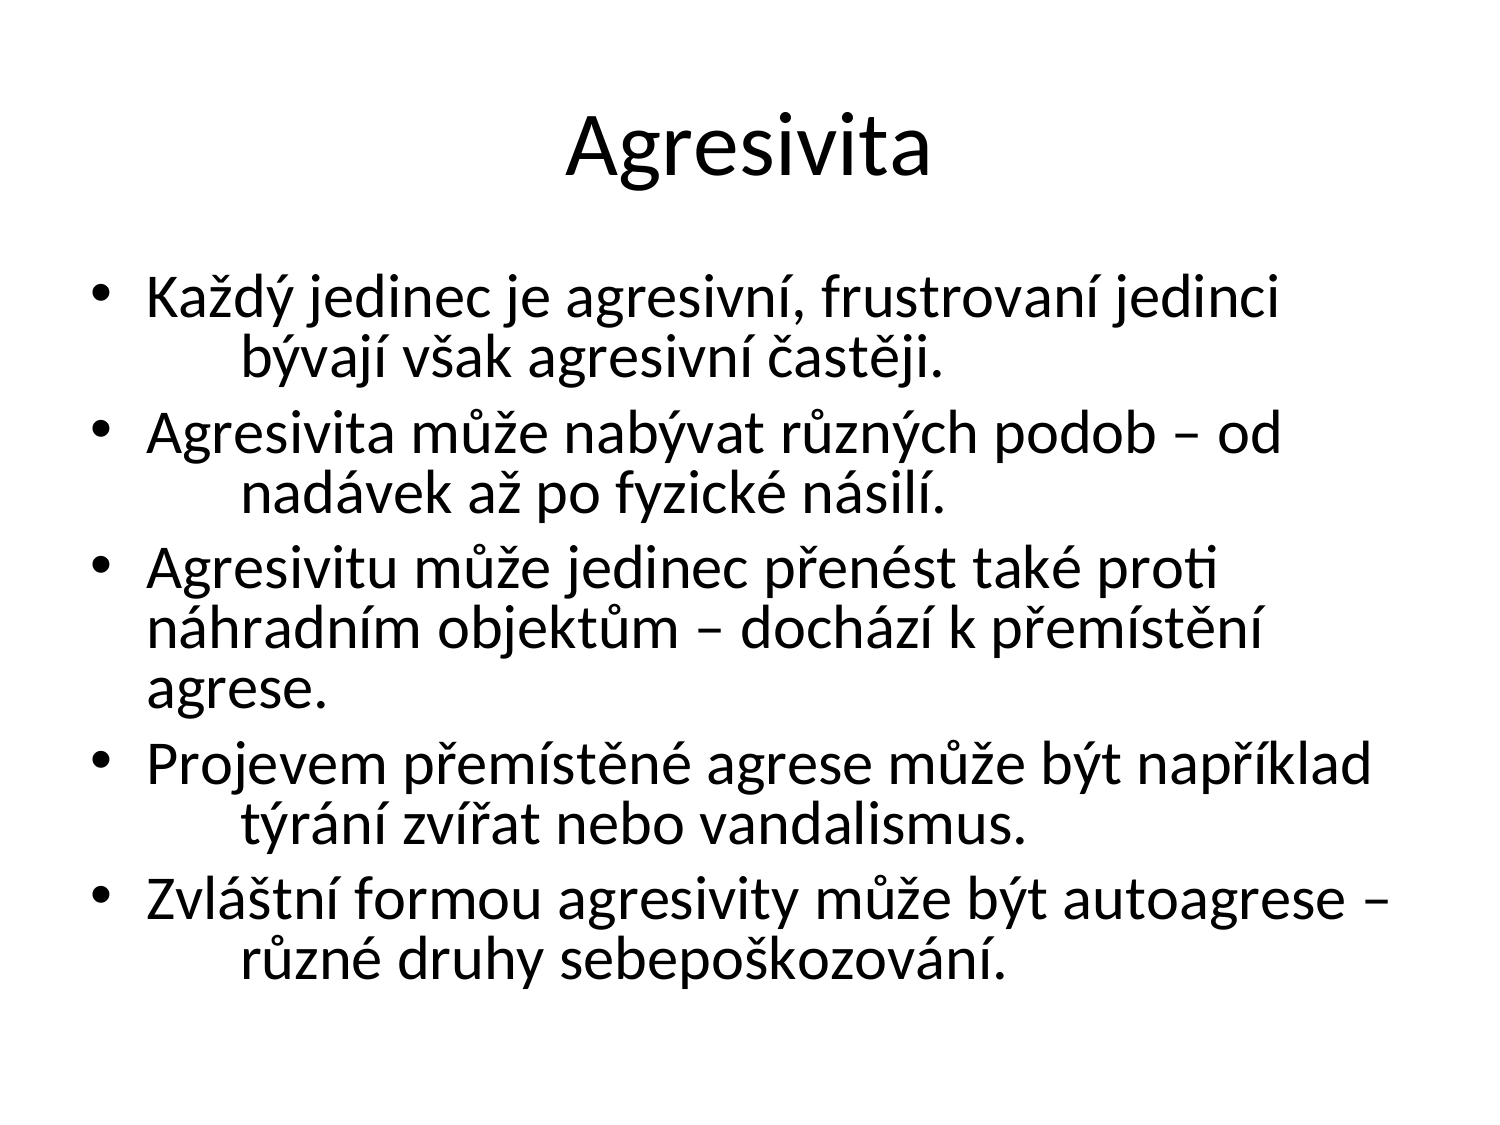

# Agresivita
Každý jedinec je agresivní, frustrovaní jedinci 	bývají však agresivní častěji.
Agresivita může nabývat různých podob – od 	nadávek až po fyzické násilí.
Agresivitu může jedinec přenést také proti 	náhradním objektům – dochází k přemístění 	agrese.
Projevem přemístěné agrese může být například 	týrání zvířat nebo vandalismus.
Zvláštní formou agresivity může být autoagrese – 	různé druhy sebepoškozování.